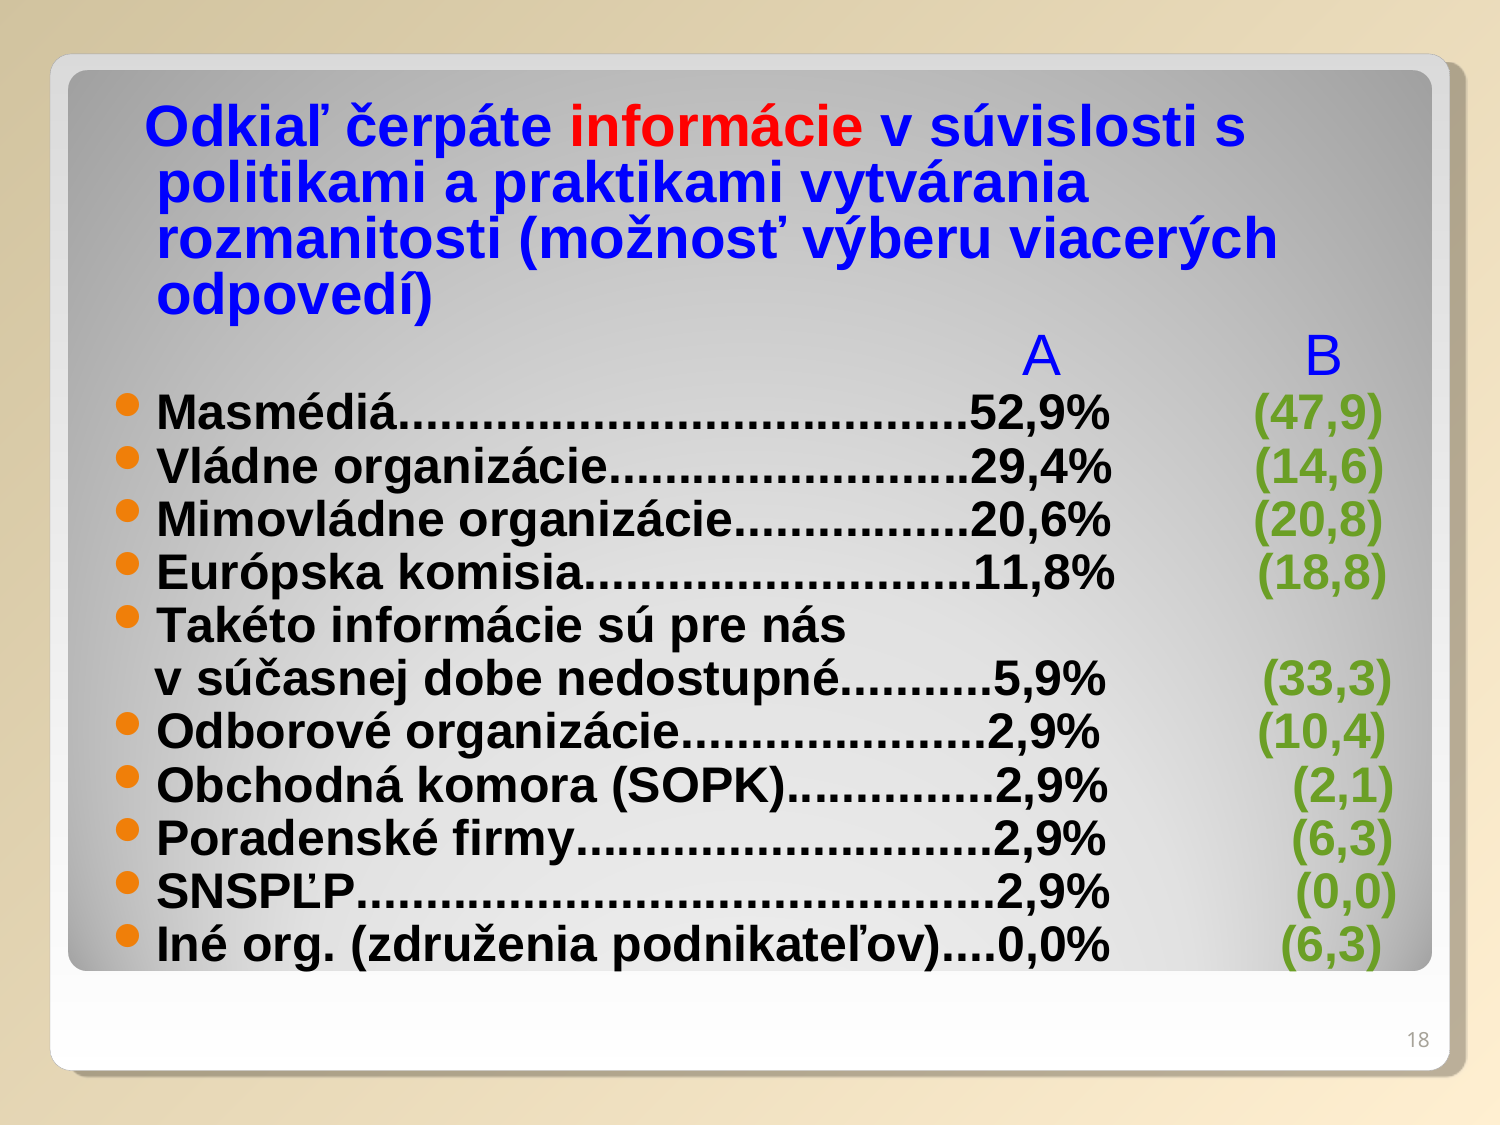

# Odkiaľ čerpáte informácie v súvislosti s politikami a praktikami vytvárania rozmanitosti (možnosť výberu viacerých odpovedí)
 A B
Masmédiá.........................................52,9% (47,9)
Vládne organizácie..........................29,4% (14,6)
Mimovládne organizácie.................20,6% (20,8)
Európska komisia............................11,8% (18,8)
Takéto informácie sú pre nás
 v súčasnej dobe nedostupné...........5,9% (33,3)
Odborové organizácie......................2,9% (10,4)
Obchodná komora (SOPK)...............2,9% (2,1)
Poradenské firmy..............................2,9% (6,3)
SNSPĽP..............................................2,9% (0,0)
Iné org. (združenia podnikateľov)....0,0% (6,3)